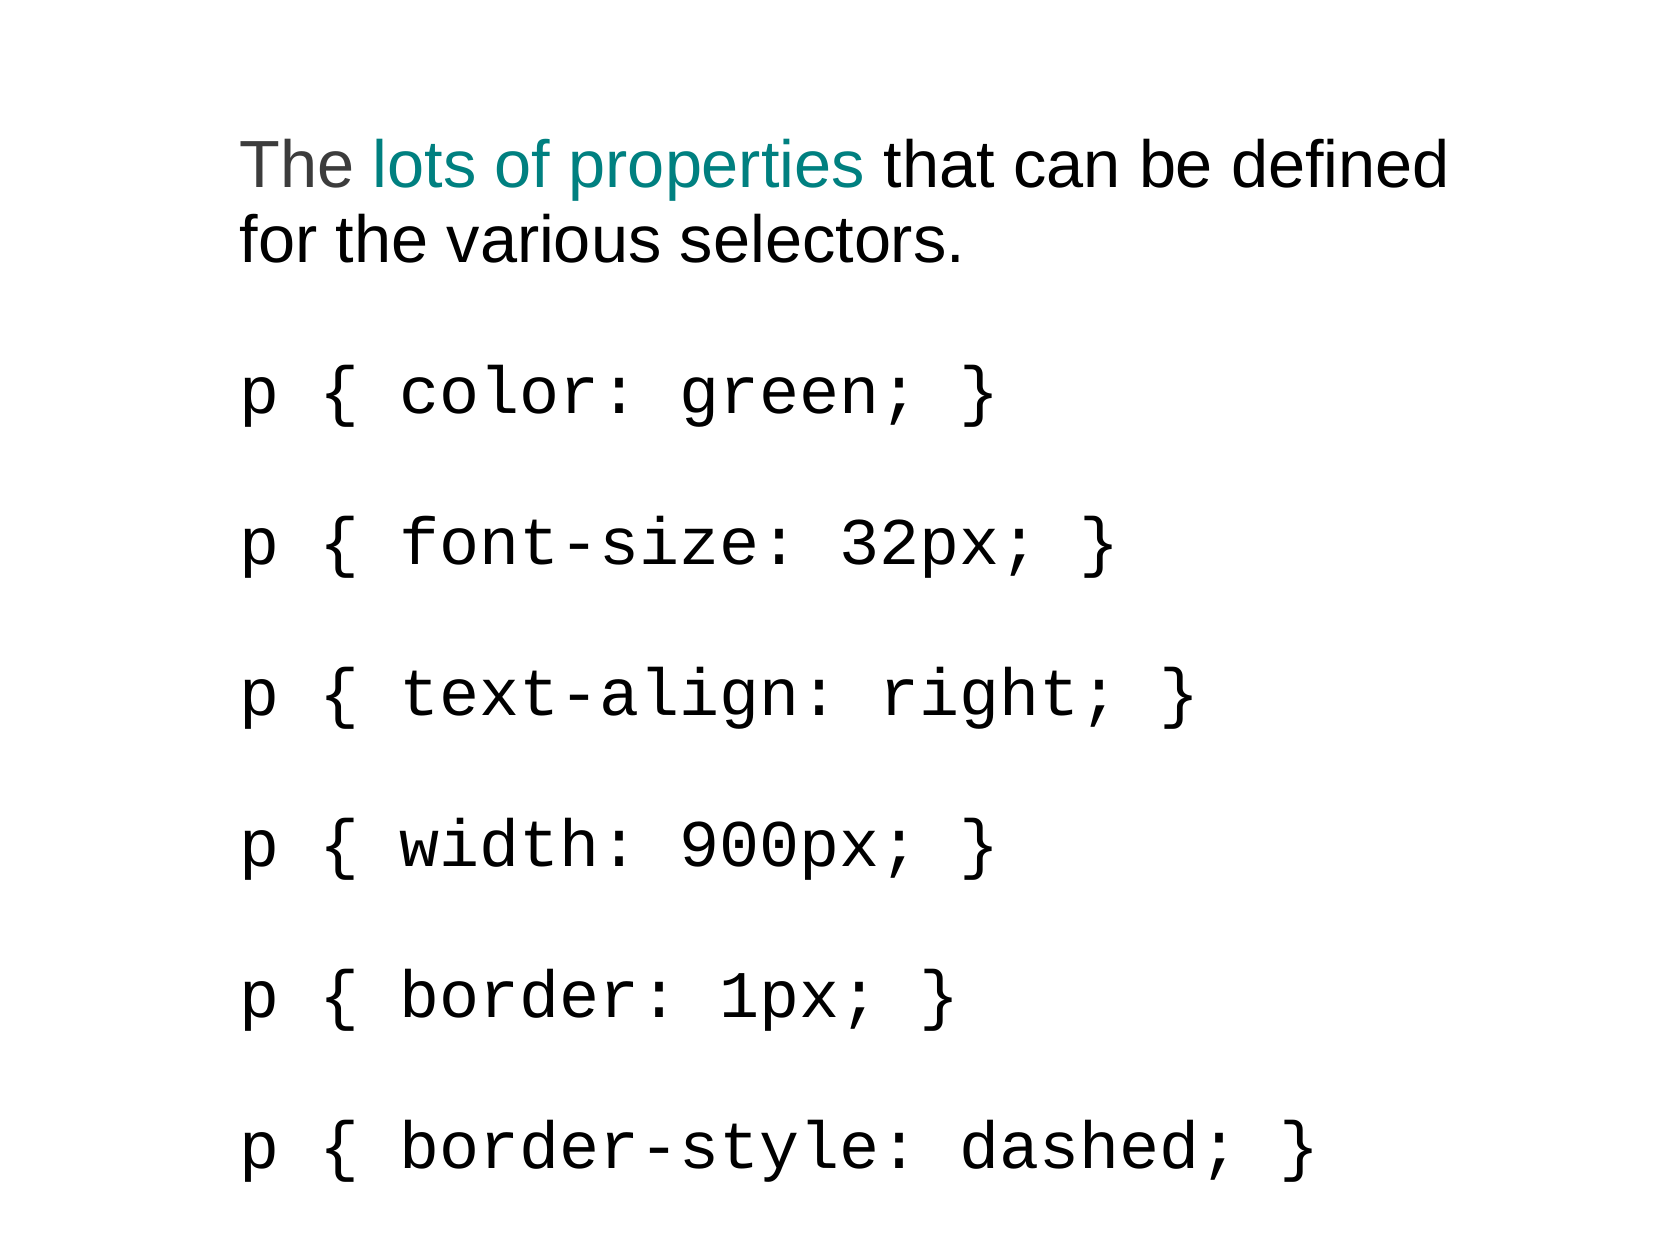

The lots of properties that can be defined for the various selectors.
p { color: green; }
p { font-size: 32px; }
p { text-align: right; }
p { width: 900px; }
p { border: 1px; }
p { border-style: dashed; }